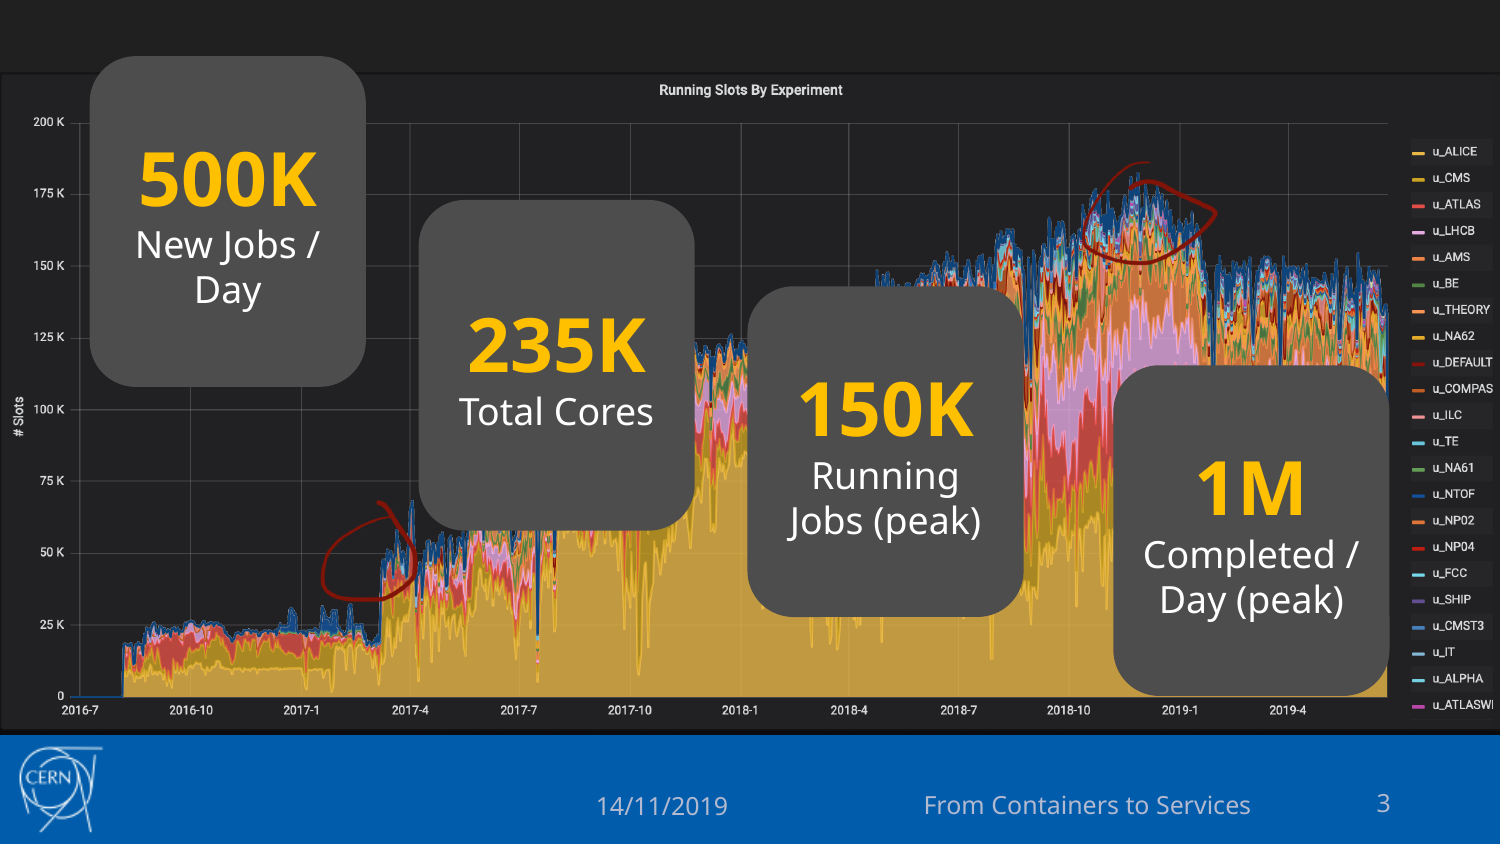

500K
New Jobs / Day
235K
Total Cores
150K
Running Jobs (peak)
1M
Completed / Day (peak)
From Containers to Services
14/11/2019